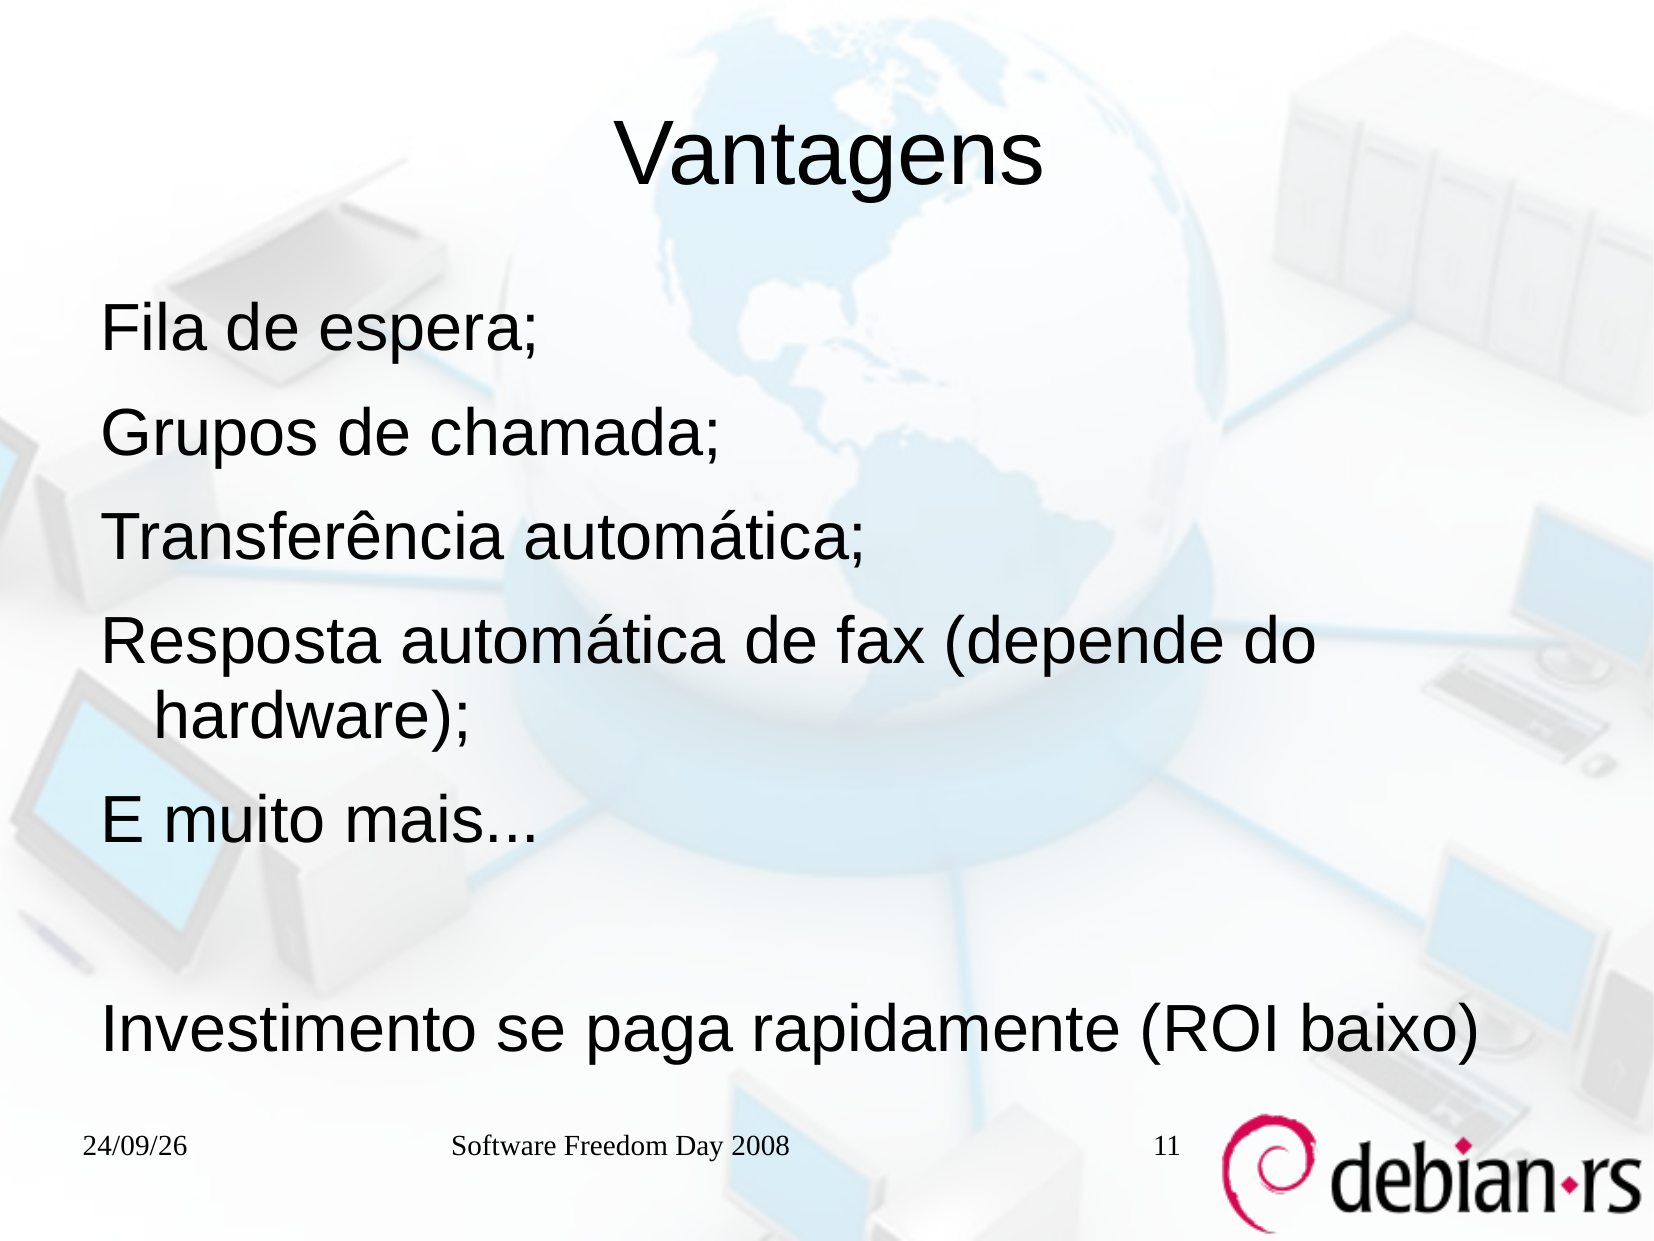

# Vantagens
Fila de espera;
Grupos de chamada;
Transferência automática;
Resposta automática de fax (depende do hardware);
E muito mais...
Investimento se paga rapidamente (ROI baixo)
Software Freedom Day 2008
11